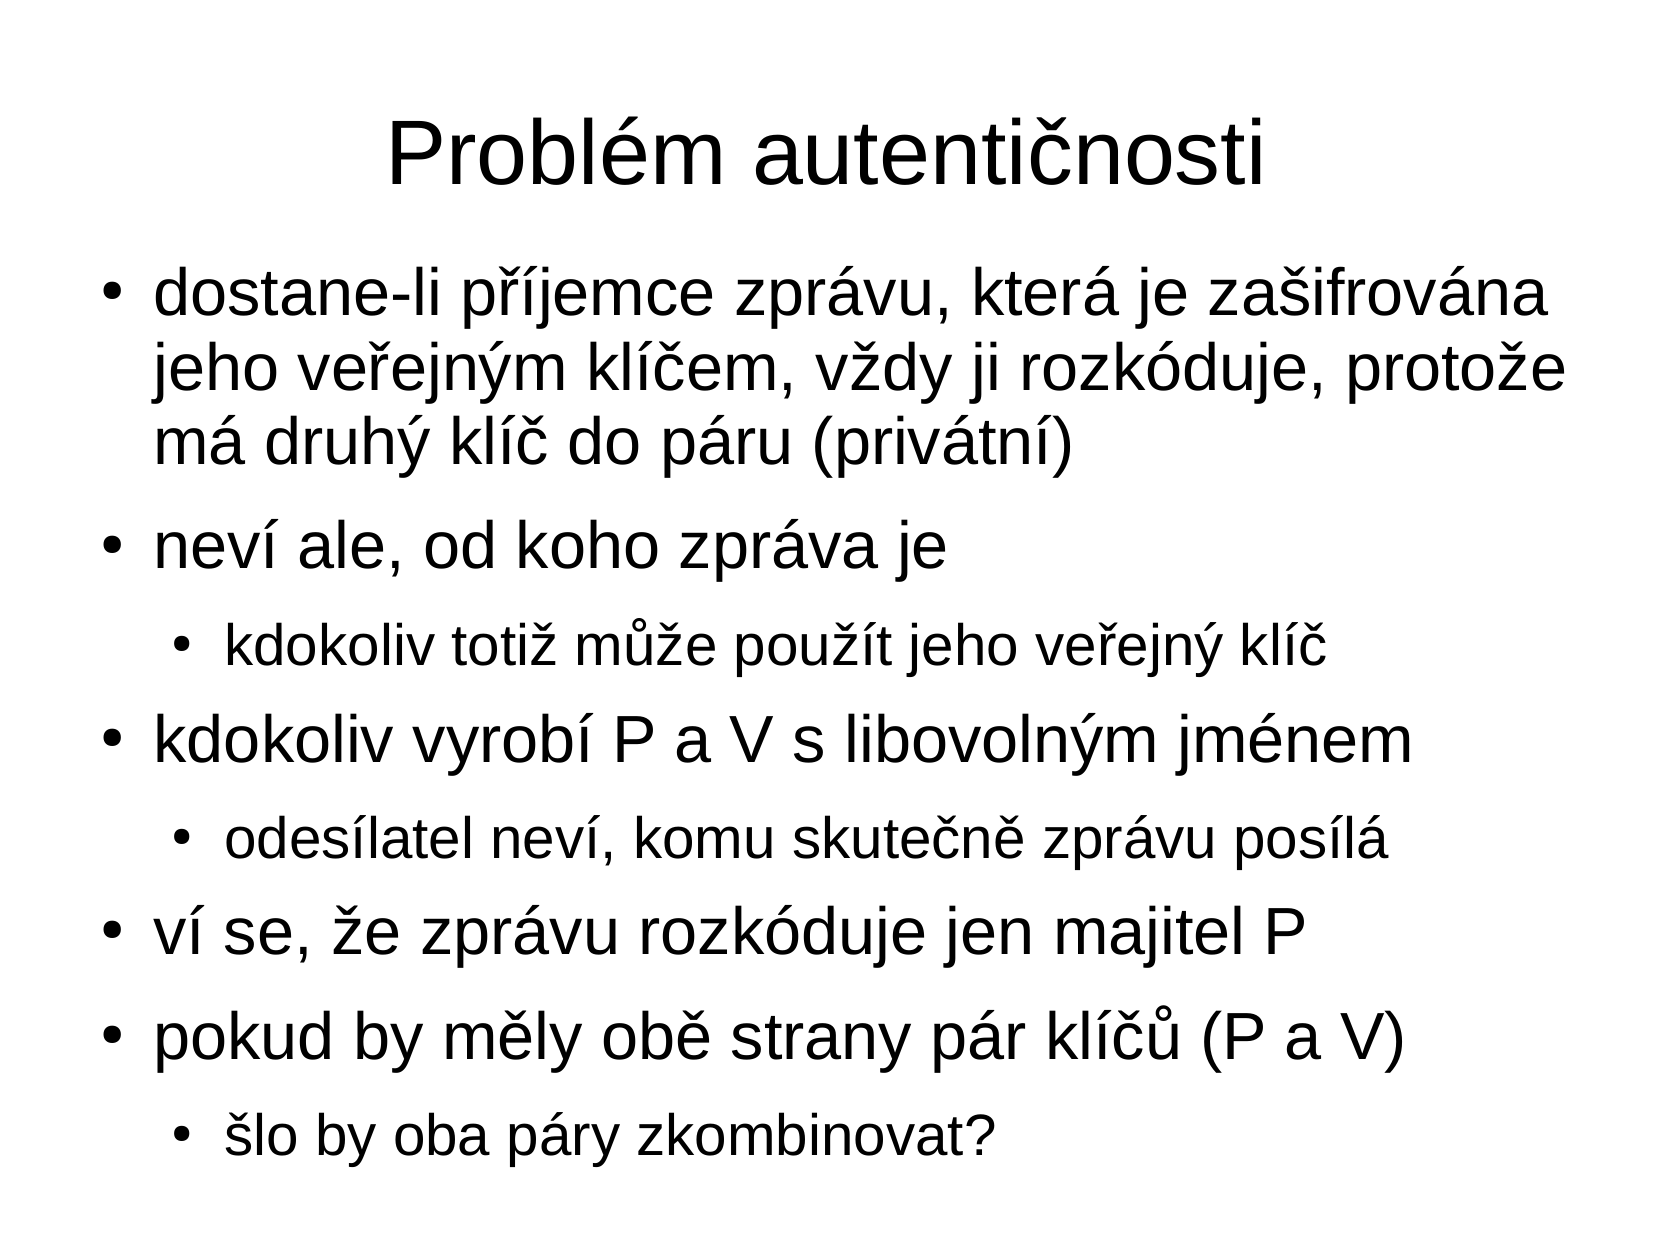

# Problém autentičnosti
dostane-li příjemce zprávu, která je zašifrována jeho veřejným klíčem, vždy ji rozkóduje, protože má druhý klíč do páru (privátní)
neví ale, od koho zpráva je
kdokoliv totiž může použít jeho veřejný klíč
kdokoliv vyrobí P a V s libovolným jménem
odesílatel neví, komu skutečně zprávu posílá
ví se, že zprávu rozkóduje jen majitel P
pokud by měly obě strany pár klíčů (P a V)
šlo by oba páry zkombinovat?